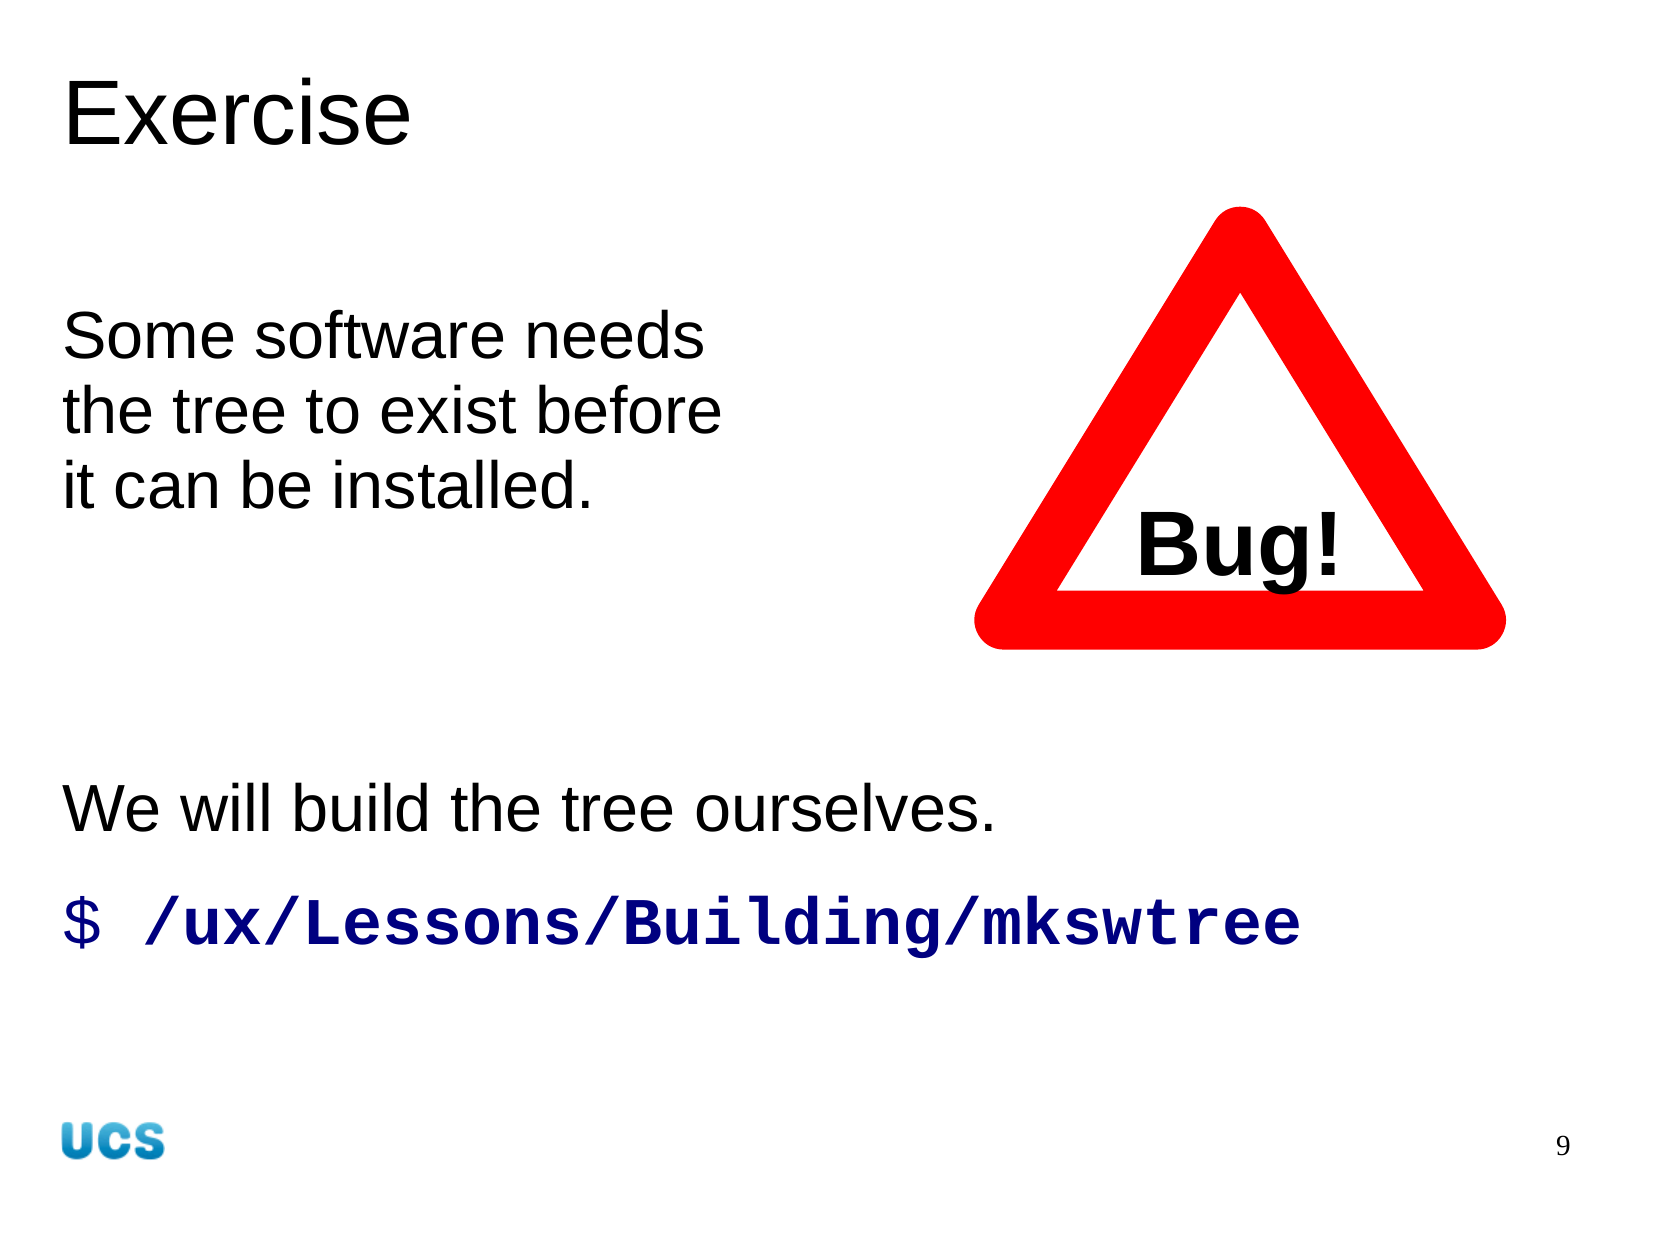

Exercise
Bug!
Some software needs
the tree to exist before
it can be installed.
We will build the tree ourselves.
$ /ux/Lessons/Building/mkswtree
9